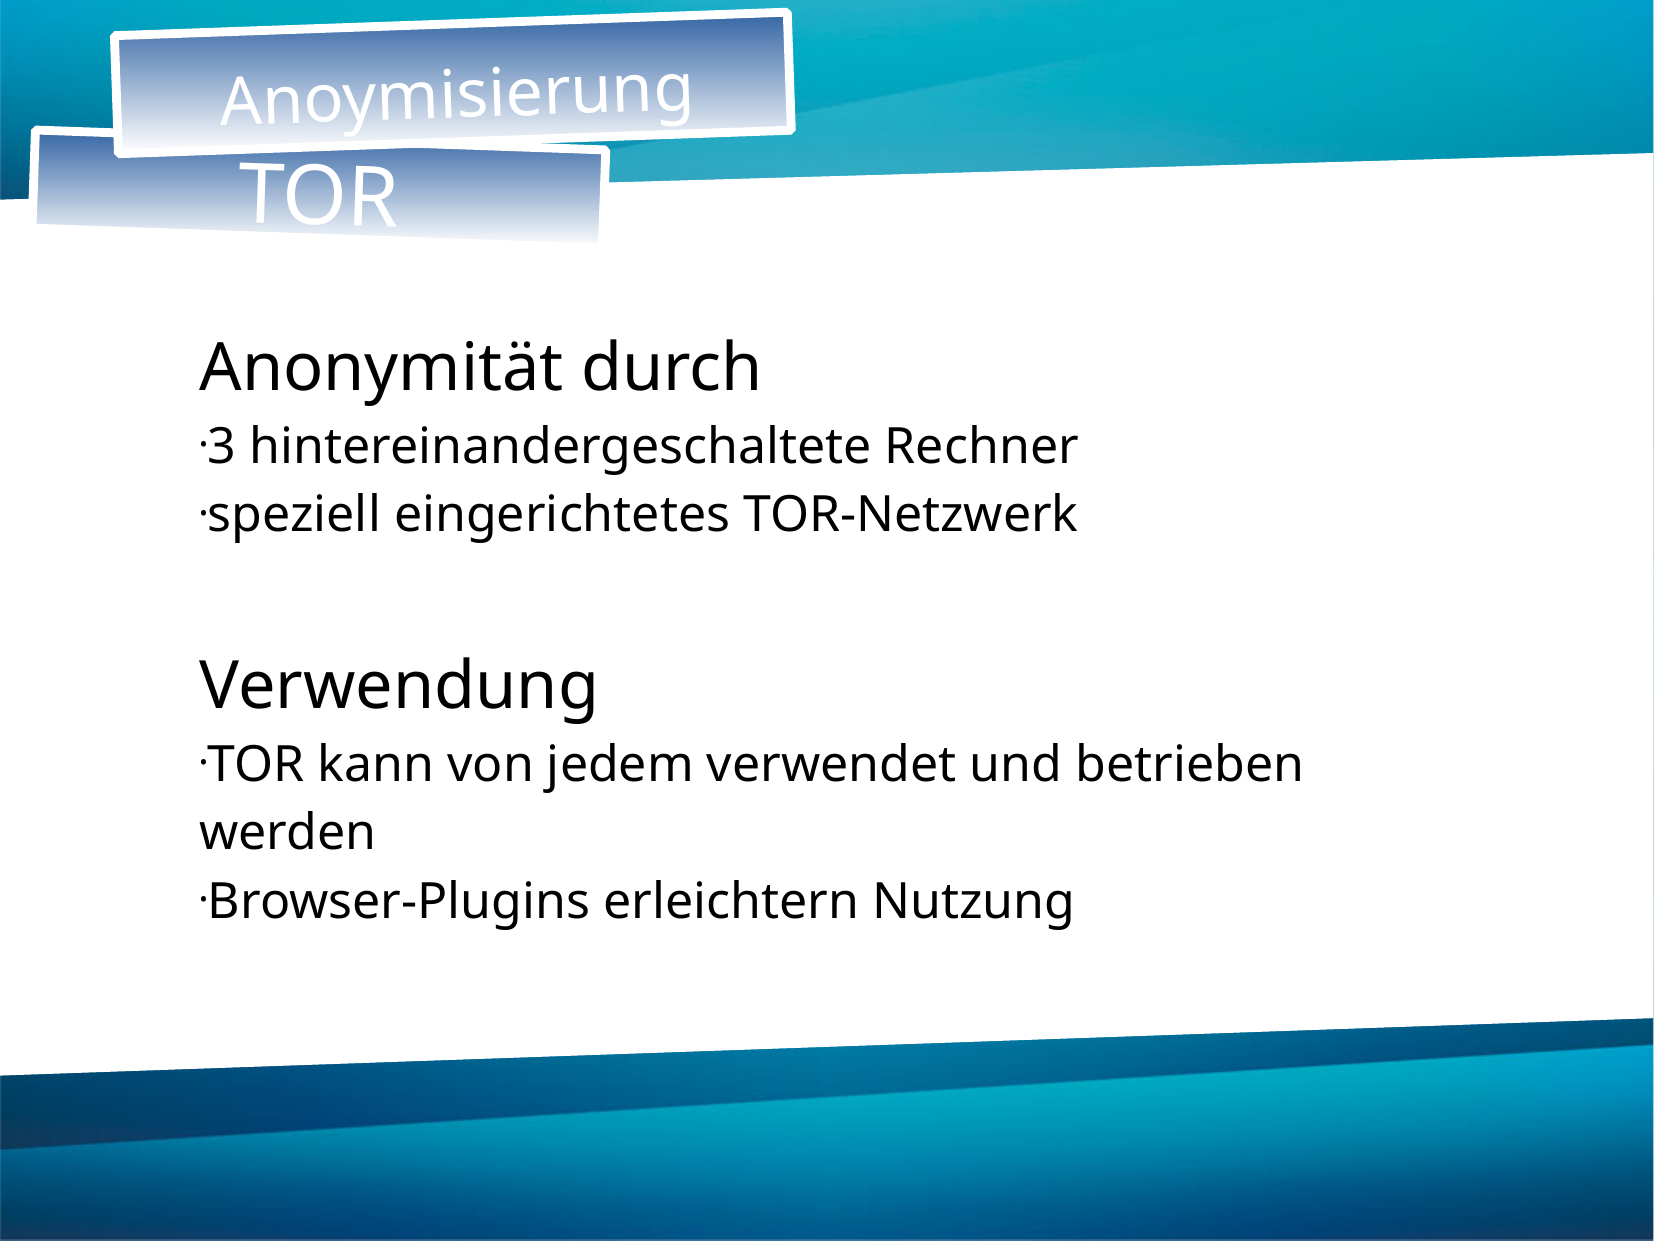

Anoymisierung
TOR
Anonymität durch
3 hintereinandergeschaltete Rechner
speziell eingerichtetes TOR-Netzwerk
Verwendung
TOR kann von jedem verwendet und betrieben werden
Browser-Plugins erleichtern Nutzung